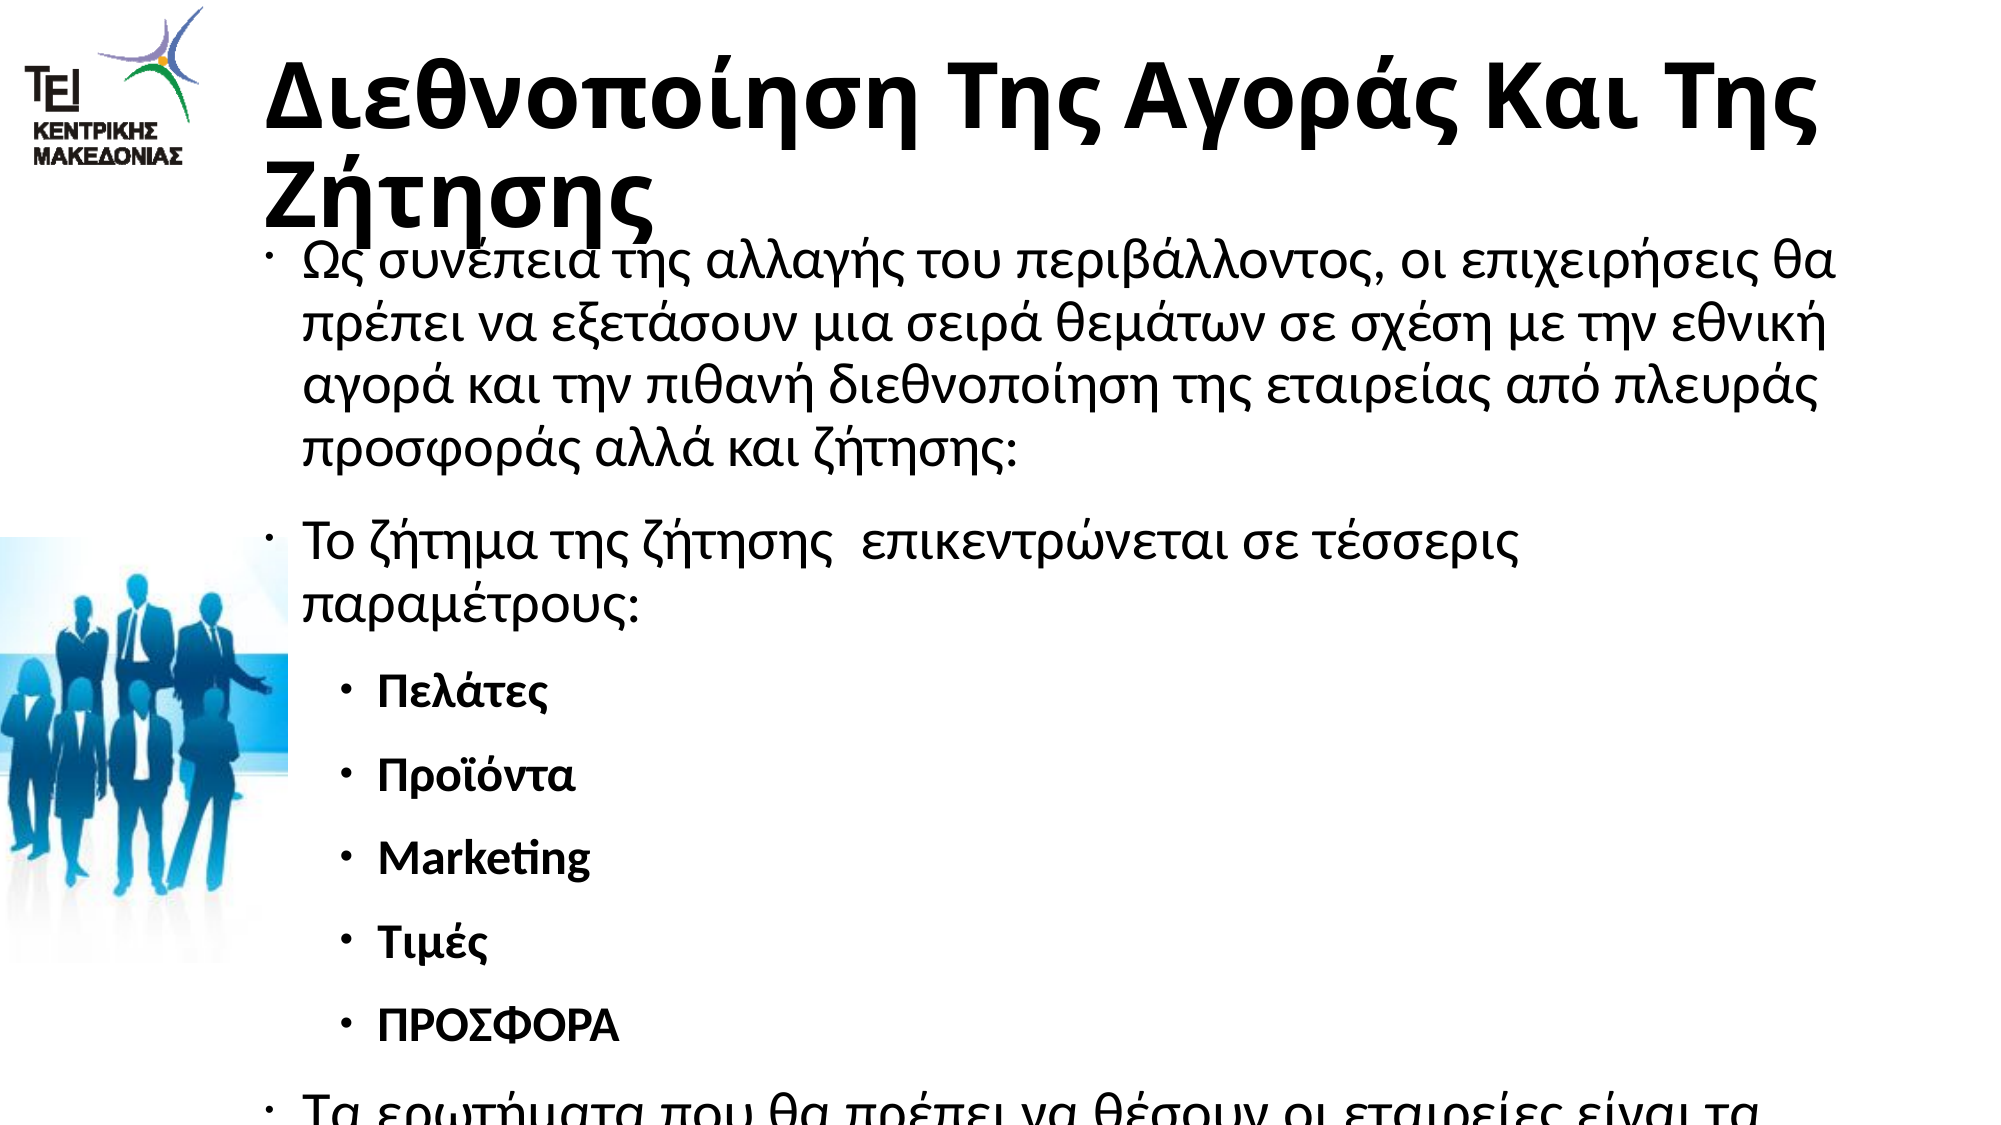

# Διεθνοποίηση Της Αγοράς Και Της Ζήτησης
Ως συνέπεια της αλλαγής του περιβάλλοντος, οι επιχειρήσεις θα πρέπει να εξετάσουν μια σειρά θεμάτων σε σχέση με την εθνική αγορά και την πιθανή διεθνοποίηση της εταιρείας από πλευράς προσφοράς αλλά και ζήτησης:
Το ζήτημα της ζήτησης επικεντρώνεται σε τέσσερις παραμέτρους:
Πελάτες
Προϊόντα
Marketing
Τιμές
ΠΡΟΣΦΟΡΑ
Τα ερωτήματα που θα πρέπει να θέσουν οι εταιρείες είναι τα εξής:
Πως θα εντοπιστούν προκαταβολικά οι στρατηγικές και οι πηγές των ανταγωνιστών στην αγορά;
Από ποιες χώρες προέρχονται;
Ποιες θα είναι οι καλύτερες ευκαιρίες συνεργασίας με εθνικές ή ξένες εταιρείες για να υπερασπιστούν το ήδη υπάρχον μερίδιο στην αγορά ή να το αυξήσουν;